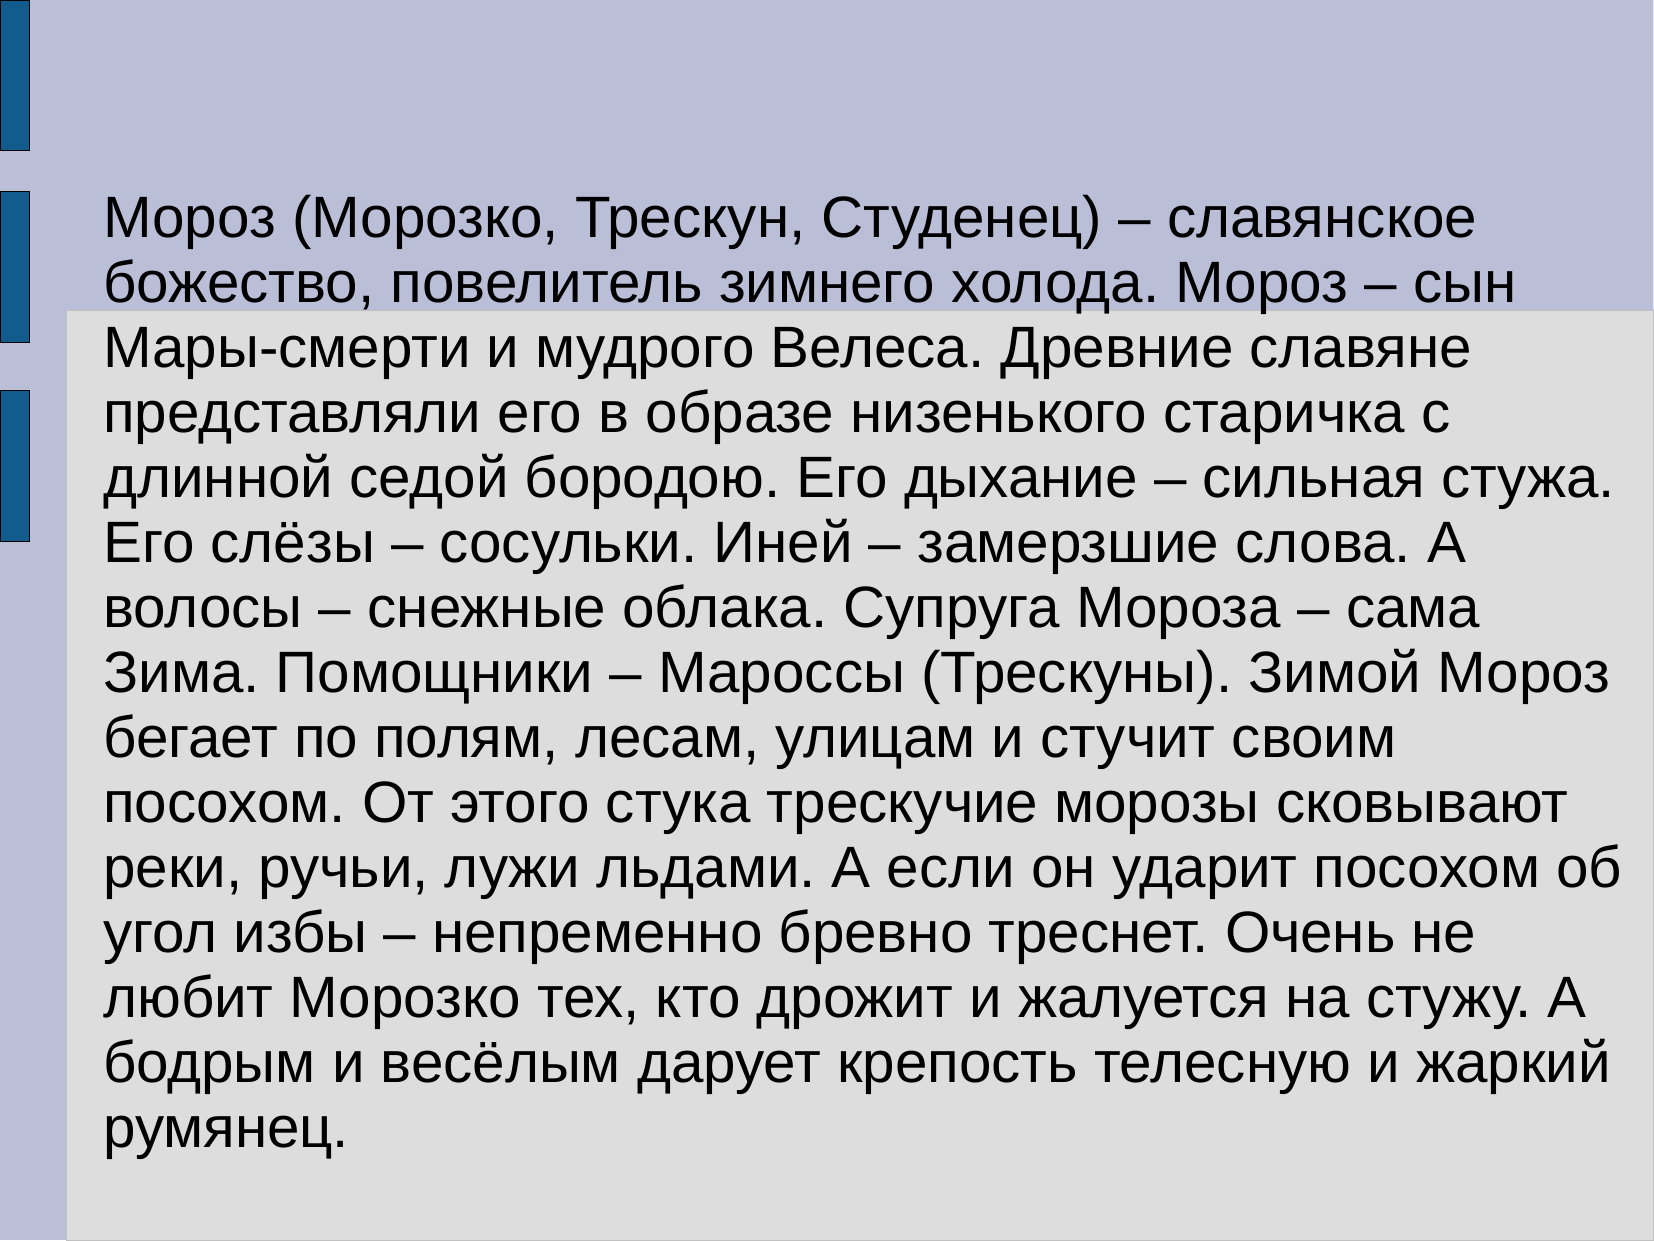

Мороз (Морозко, Трескун, Студенец) – славянское божество, повелитель зимнего холода. Мороз – сын Мары-смерти и мудрого Велеса. Древние славяне представляли его в образе низенького старичка с длинной седой бородою. Его дыхание – сильная стужа. Его слёзы – сосульки. Иней – замерзшие слова. А волосы – снежные облака. Супруга Мороза – сама Зима. Помощники – Мароссы (Трескуны). Зимой Мороз бегает по полям, лесам, улицам и стучит своим посохом. От этого стука трескучие морозы сковывают реки, ручьи, лужи льдами. А если он ударит посохом об угол избы – непременно бревно треснет. Очень не любит Морозко тех, кто дрожит и жалуется на стужу. А бодрым и весёлым дарует крепость телесную и жаркий румянец.